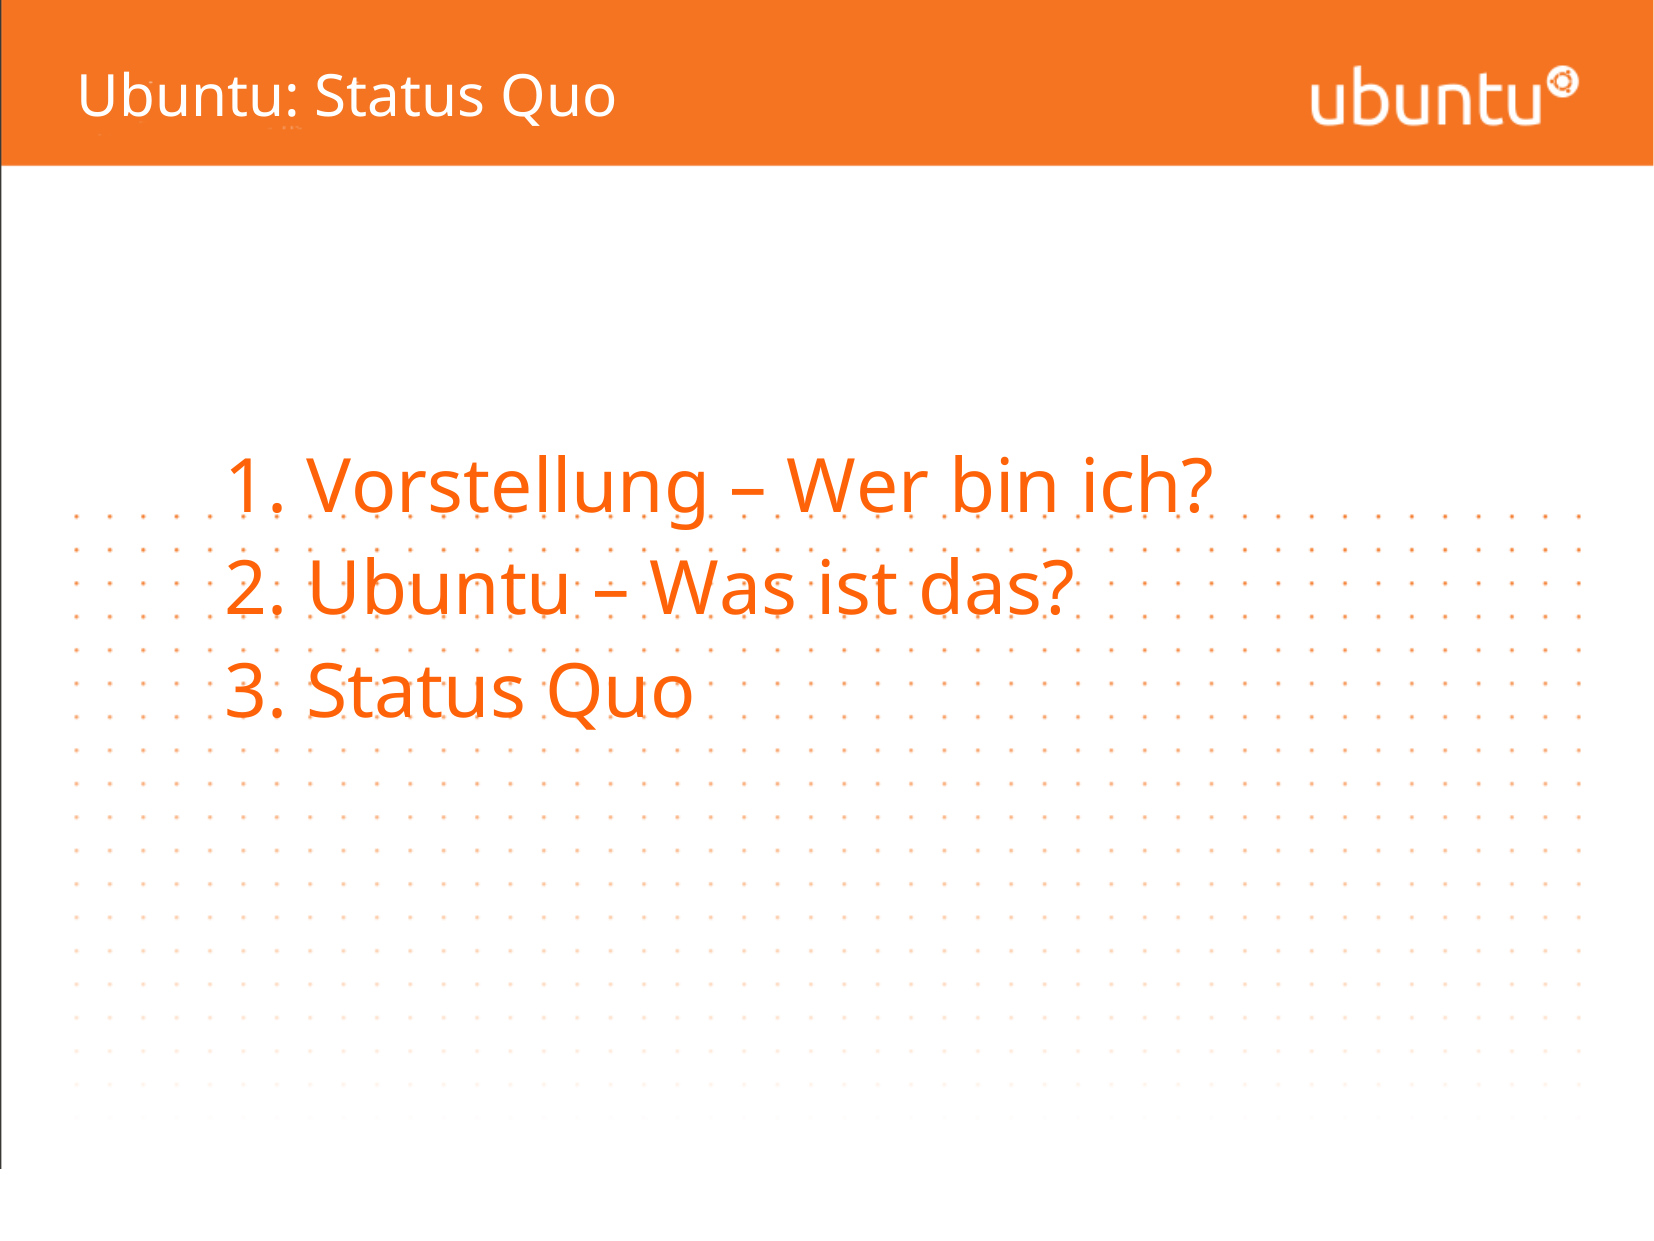

# Ubuntu: Status Quo
1. Vorstellung – Wer bin ich?
2. Ubuntu – Was ist das?
3. Status Quo